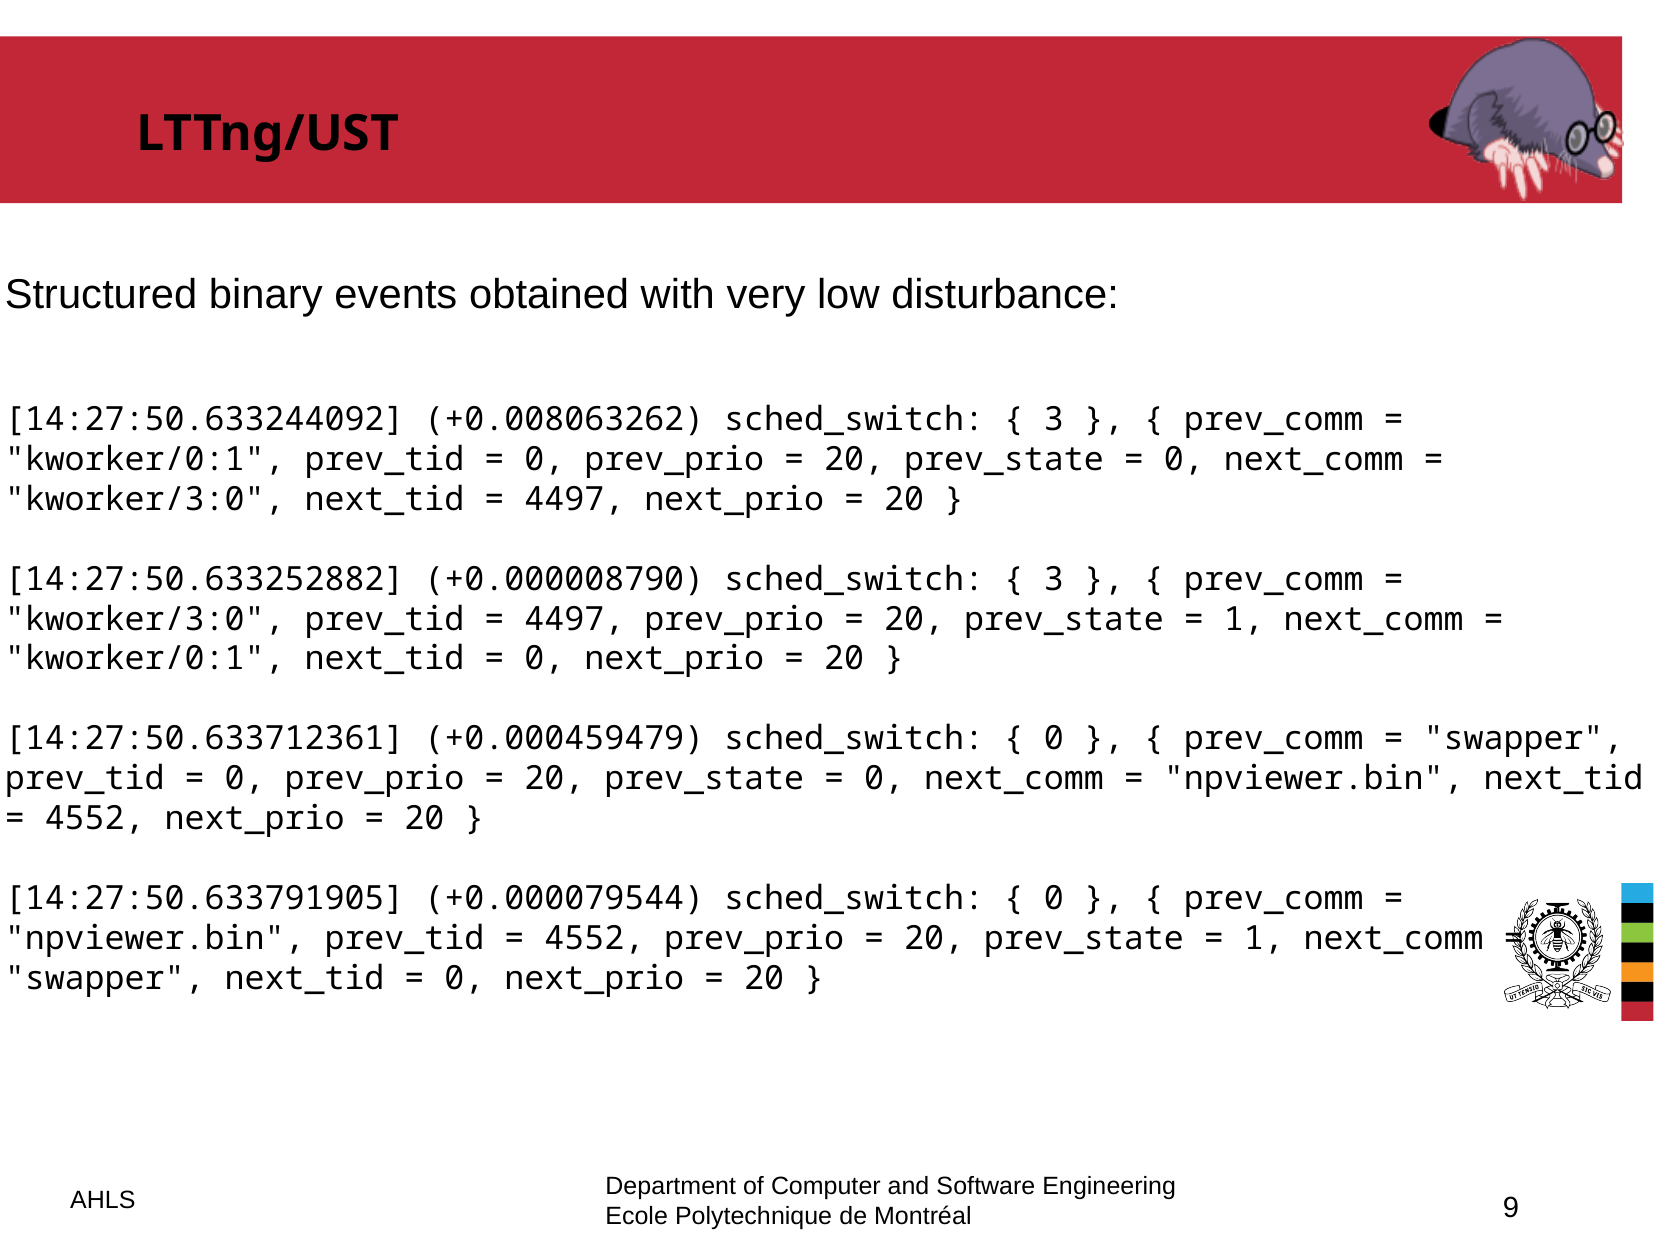

# LTTng/UST
Structured binary events obtained with very low disturbance:
[14:27:50.633244092] (+0.008063262) sched_switch: { 3 }, { prev_comm = "kworker/0:1", prev_tid = 0, prev_prio = 20, prev_state = 0, next_comm = "kworker/3:0", next_tid = 4497, next_prio = 20 }
[14:27:50.633252882] (+0.000008790) sched_switch: { 3 }, { prev_comm = "kworker/3:0", prev_tid = 4497, prev_prio = 20, prev_state = 1, next_comm = "kworker/0:1", next_tid = 0, next_prio = 20 }
[14:27:50.633712361] (+0.000459479) sched_switch: { 0 }, { prev_comm = "swapper", prev_tid = 0, prev_prio = 20, prev_state = 0, next_comm = "npviewer.bin", next_tid = 4552, next_prio = 20 }
[14:27:50.633791905] (+0.000079544) sched_switch: { 0 }, { prev_comm =
"npviewer.bin", prev_tid = 4552, prev_prio = 20, prev_state = 1, next_comm = "swapper", next_tid = 0, next_prio = 20 }